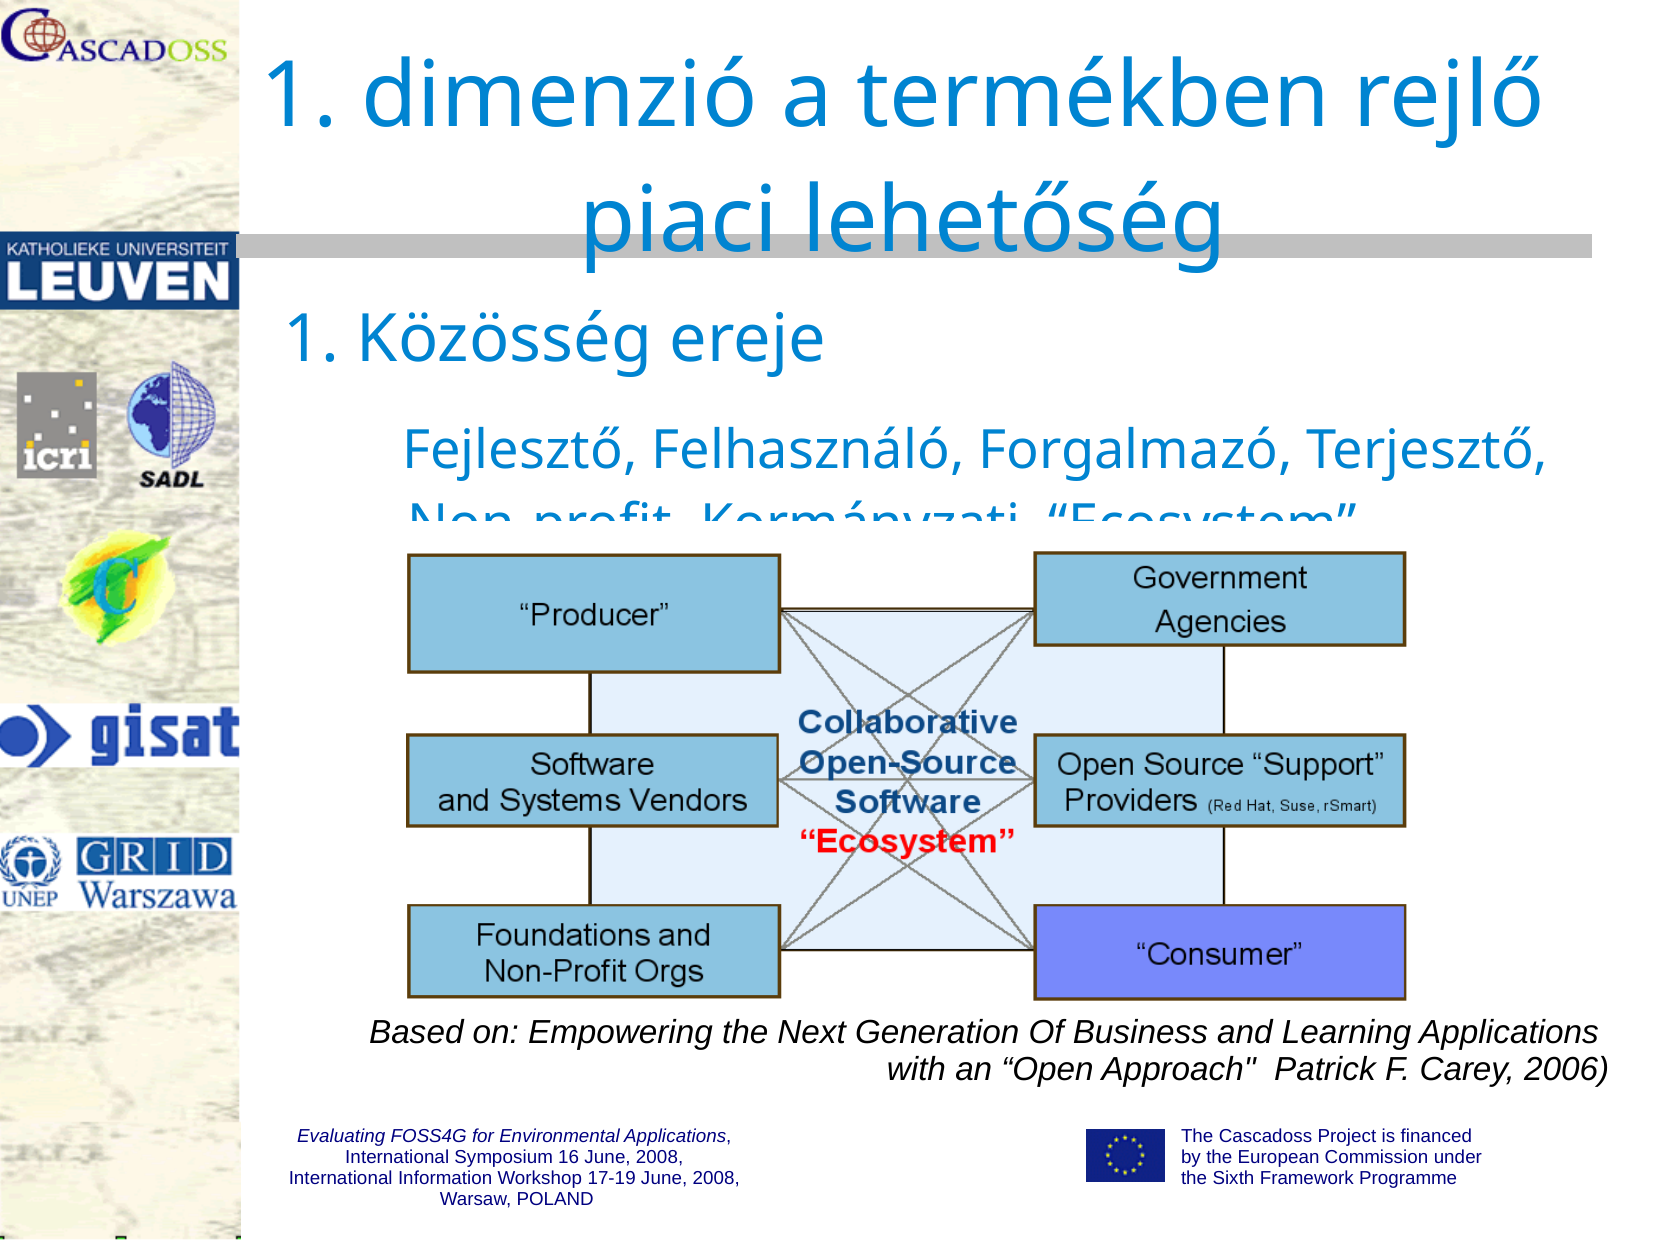

# 1. dimenzió a termékben rejlő piaci lehetőség
1. Közösség ereje
 Fejlesztő, Felhasználó, Forgalmazó, Terjesztő, Non-profit, Kormányzati, “Ecosystem”
Based on: Empowering the Next Generation Of Business and Learning Applications
with an “Open Approach" Patrick F. Carey, 2006)